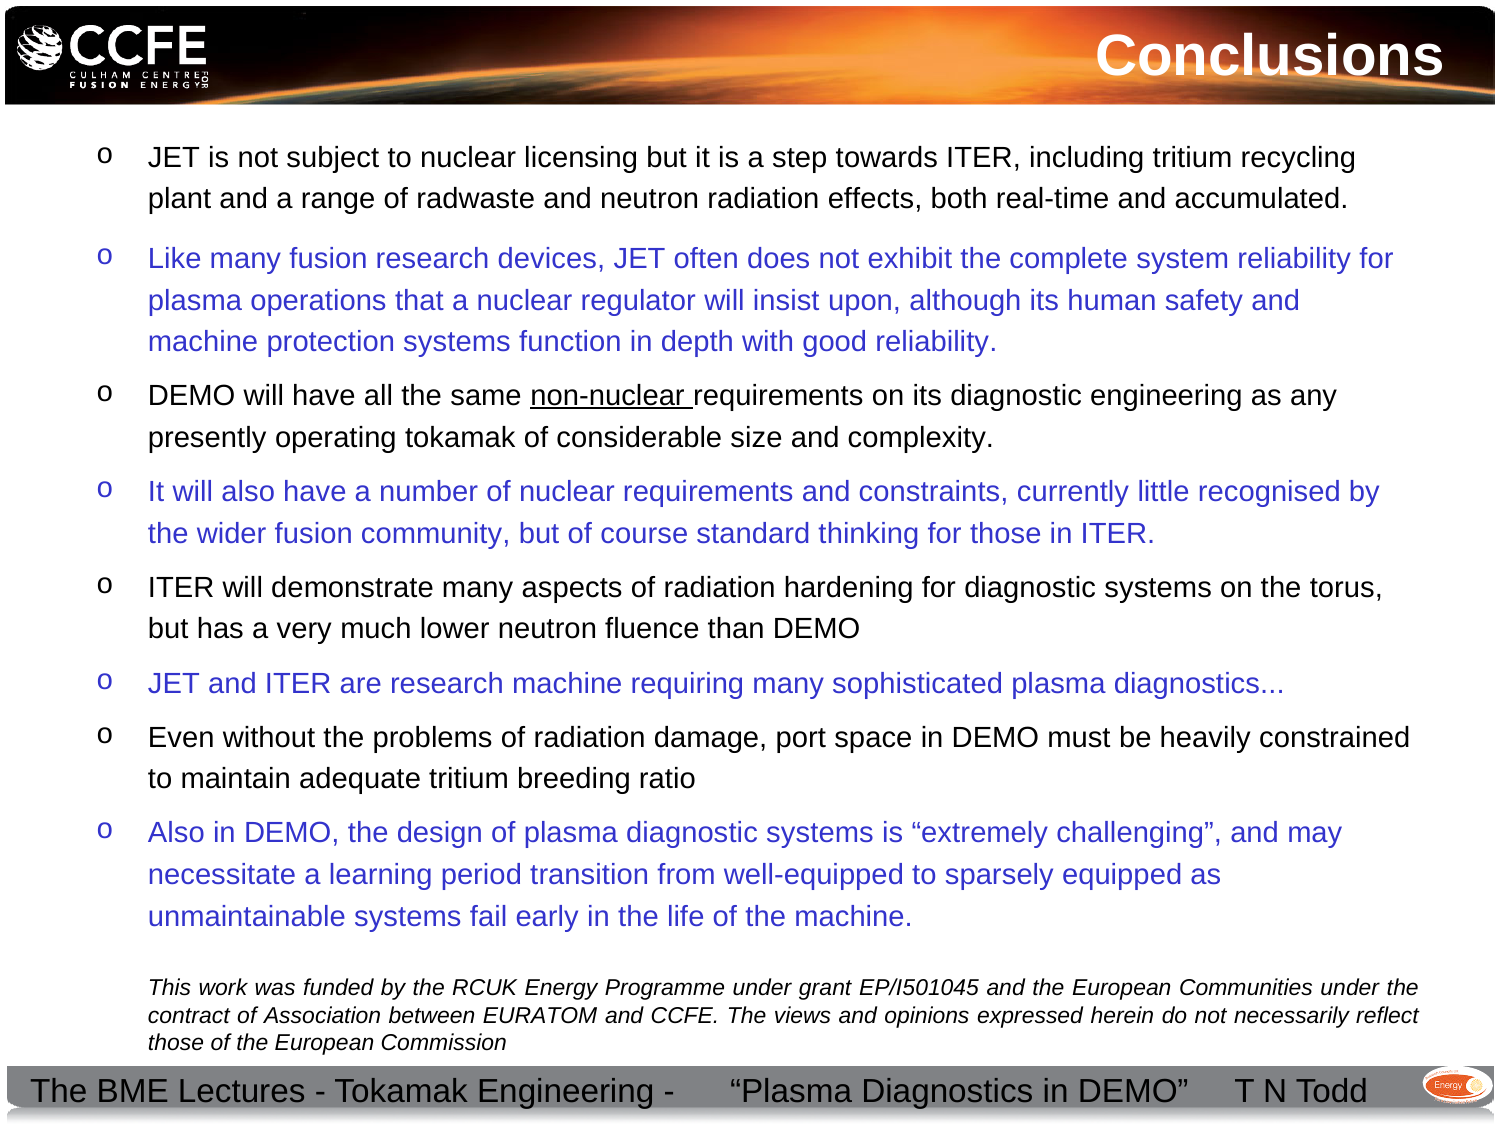

Conclusions
JET is not subject to nuclear licensing but it is a step towards ITER, including tritium recycling plant and a range of radwaste and neutron radiation effects, both real-time and accumulated.
Like many fusion research devices, JET often does not exhibit the complete system reliability for plasma operations that a nuclear regulator will insist upon, although its human safety and machine protection systems function in depth with good reliability.
DEMO will have all the same non-nuclear requirements on its diagnostic engineering as any presently operating tokamak of considerable size and complexity.
It will also have a number of nuclear requirements and constraints, currently little recognised by the wider fusion community, but of course standard thinking for those in ITER.
ITER will demonstrate many aspects of radiation hardening for diagnostic systems on the torus, but has a very much lower neutron fluence than DEMO
JET and ITER are research machine requiring many sophisticated plasma diagnostics...
Even without the problems of radiation damage, port space in DEMO must be heavily constrained to maintain adequate tritium breeding ratio
Also in DEMO, the design of plasma diagnostic systems is “extremely challenging”, and may necessitate a learning period transition from well-equipped to sparsely equipped as unmaintainable systems fail early in the life of the machine.
	This work was funded by the RCUK Energy Programme under grant EP/I501045 and the European Communities under the contract of Association between EURATOM and CCFE. The views and opinions expressed herein do not necessarily reflect those of the European Commission